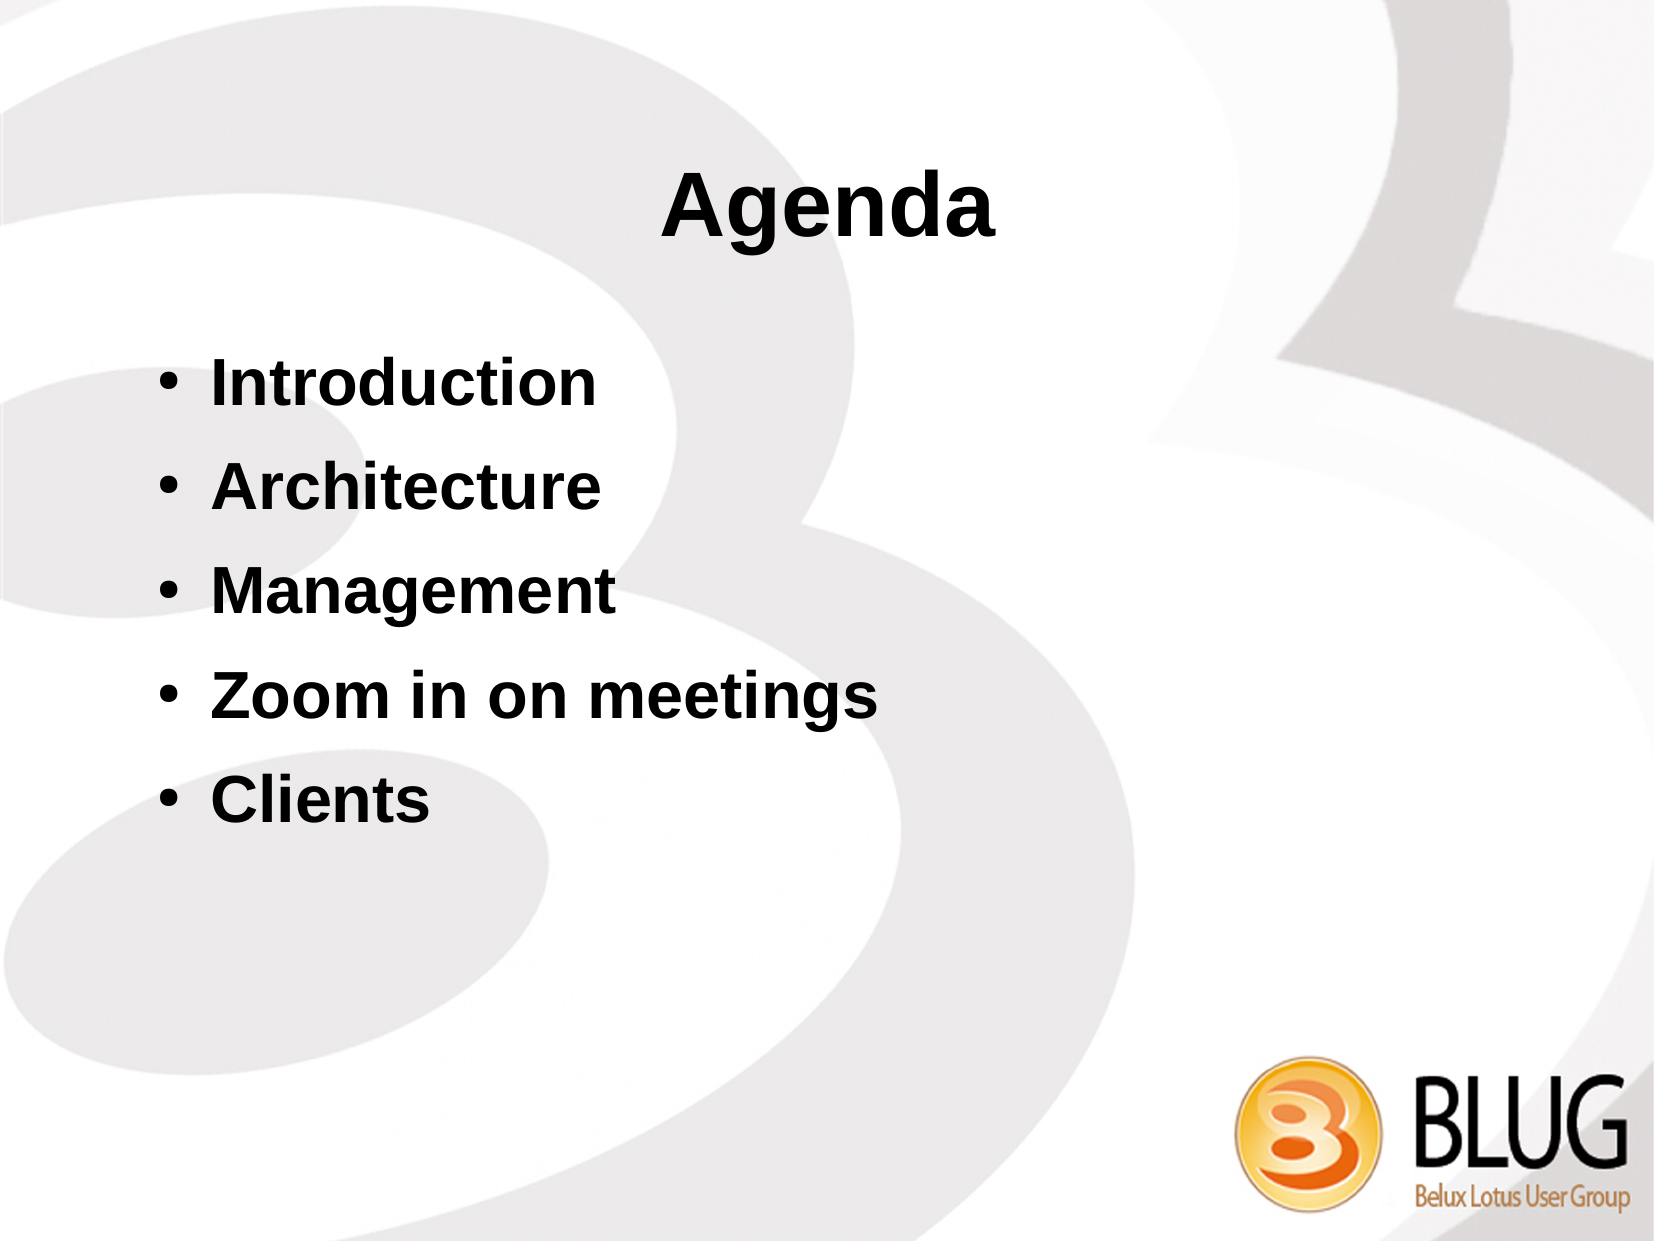

# Agenda
Introduction
Architecture
Management
Zoom in on meetings
Clients